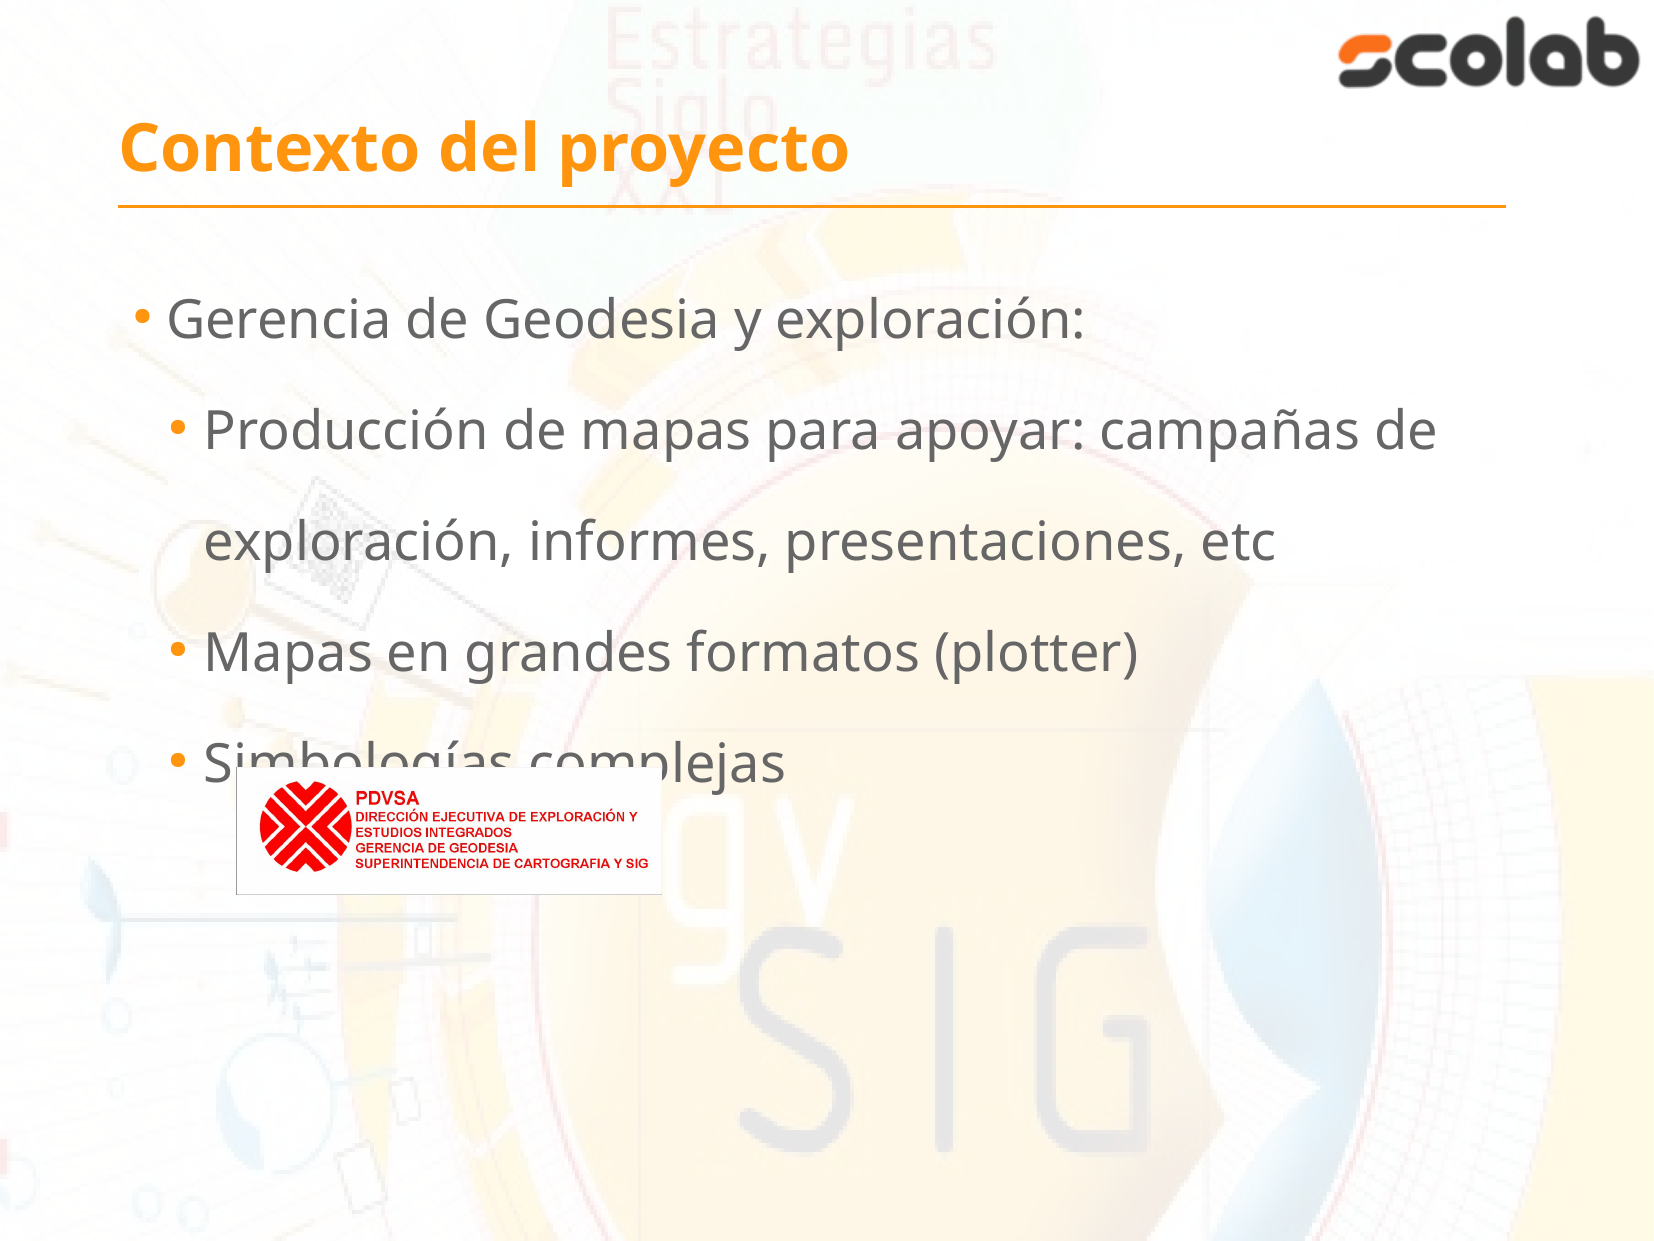

# Contexto del proyecto
 Gerencia de Geodesia y exploración:
Producción de mapas para apoyar: campañas de exploración, informes, presentaciones, etc
Mapas en grandes formatos (plotter)
Simbologías complejas